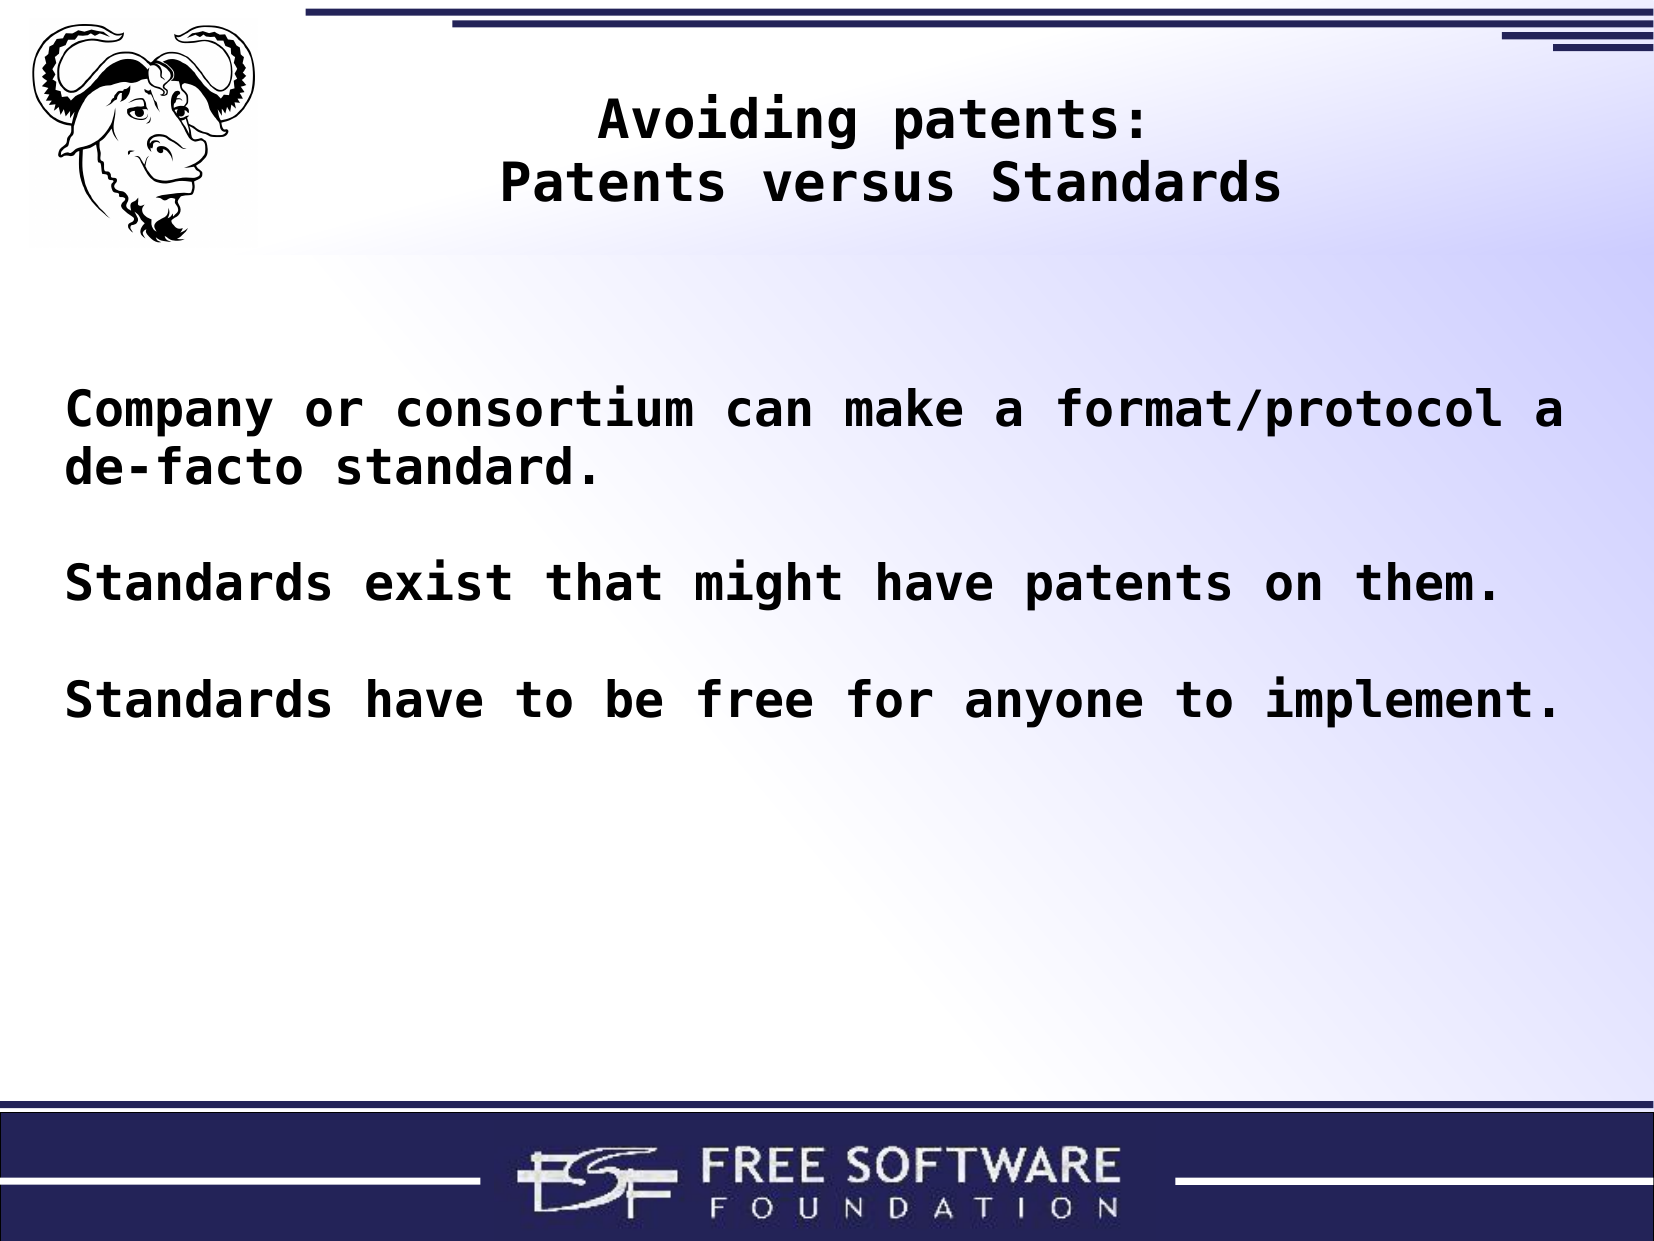

Avoiding patents:
Patents versus Standards
Company or consortium can make a format/protocol a de-facto standard.
Standards exist that might have patents on them.
Standards have to be free for anyone to implement.